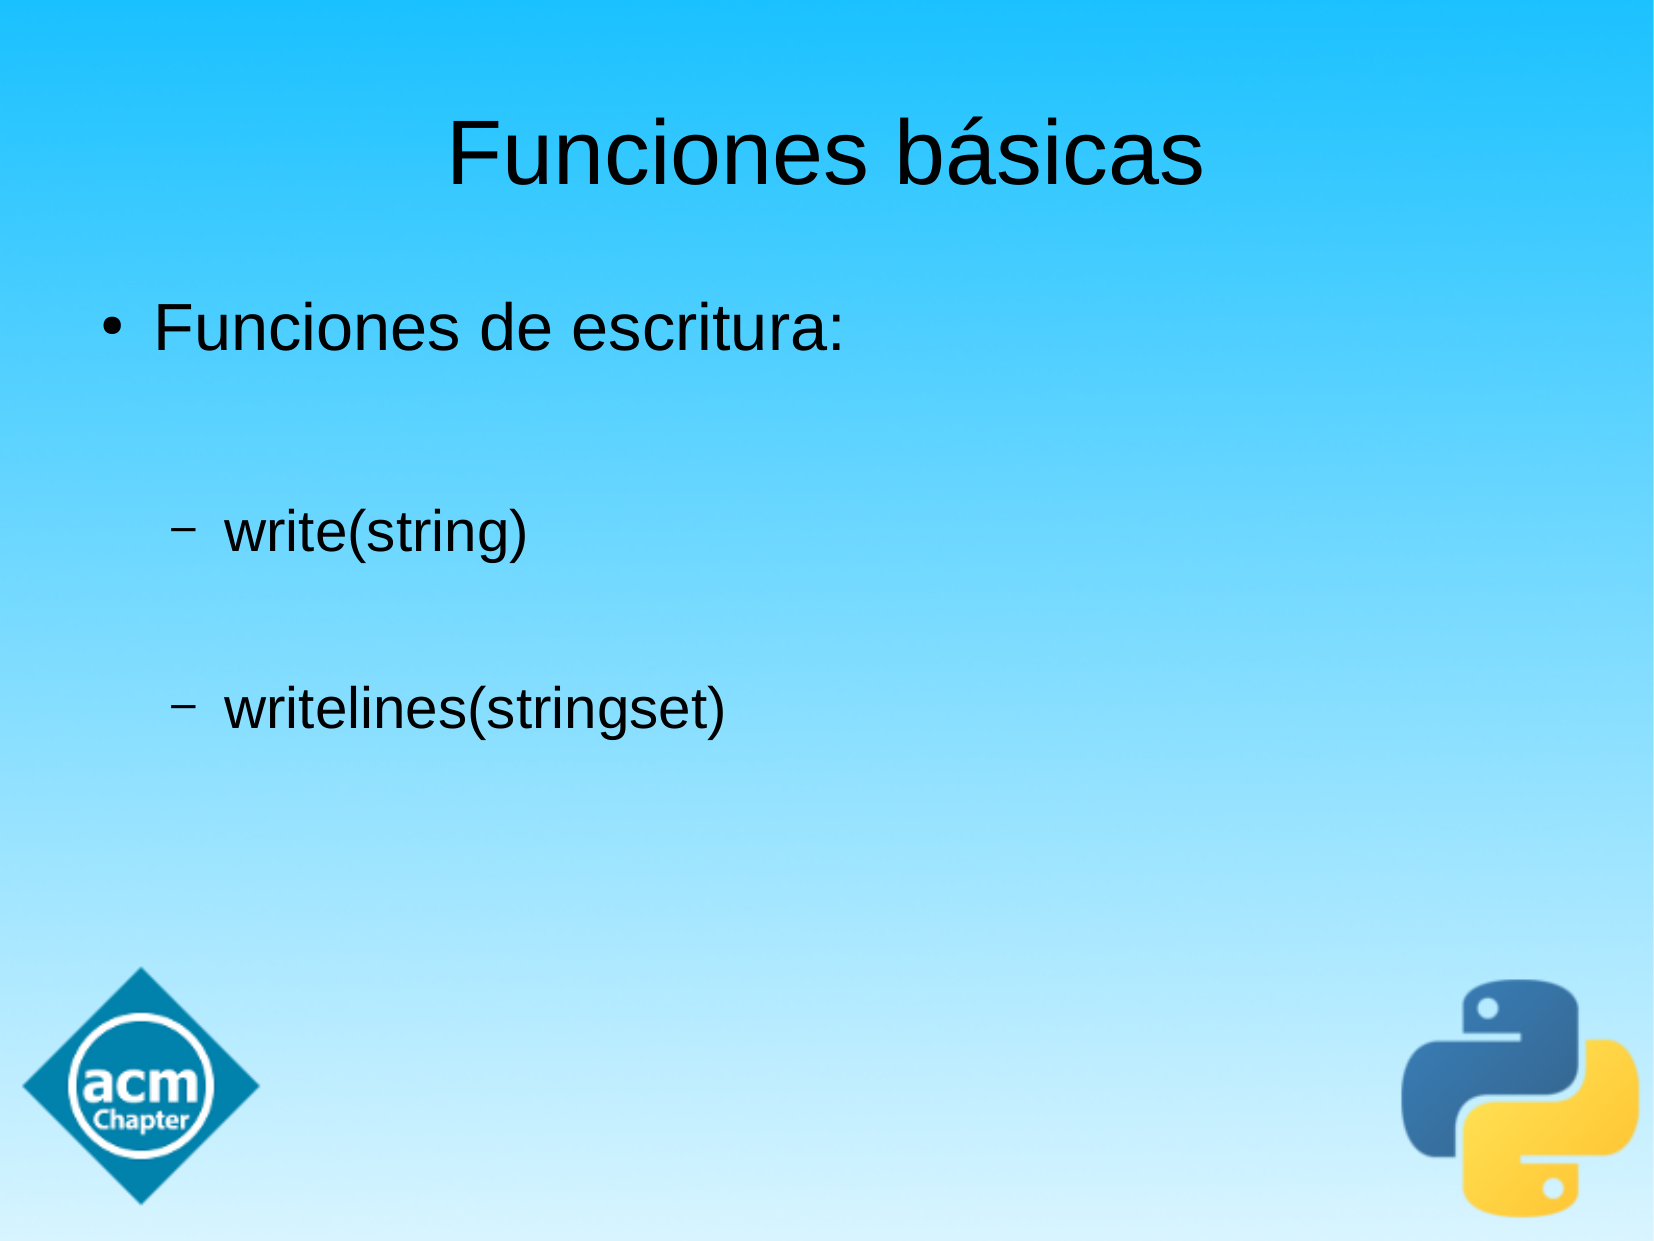

# Funciones básicas
Funciones de escritura:
write(string)
writelines(stringset)